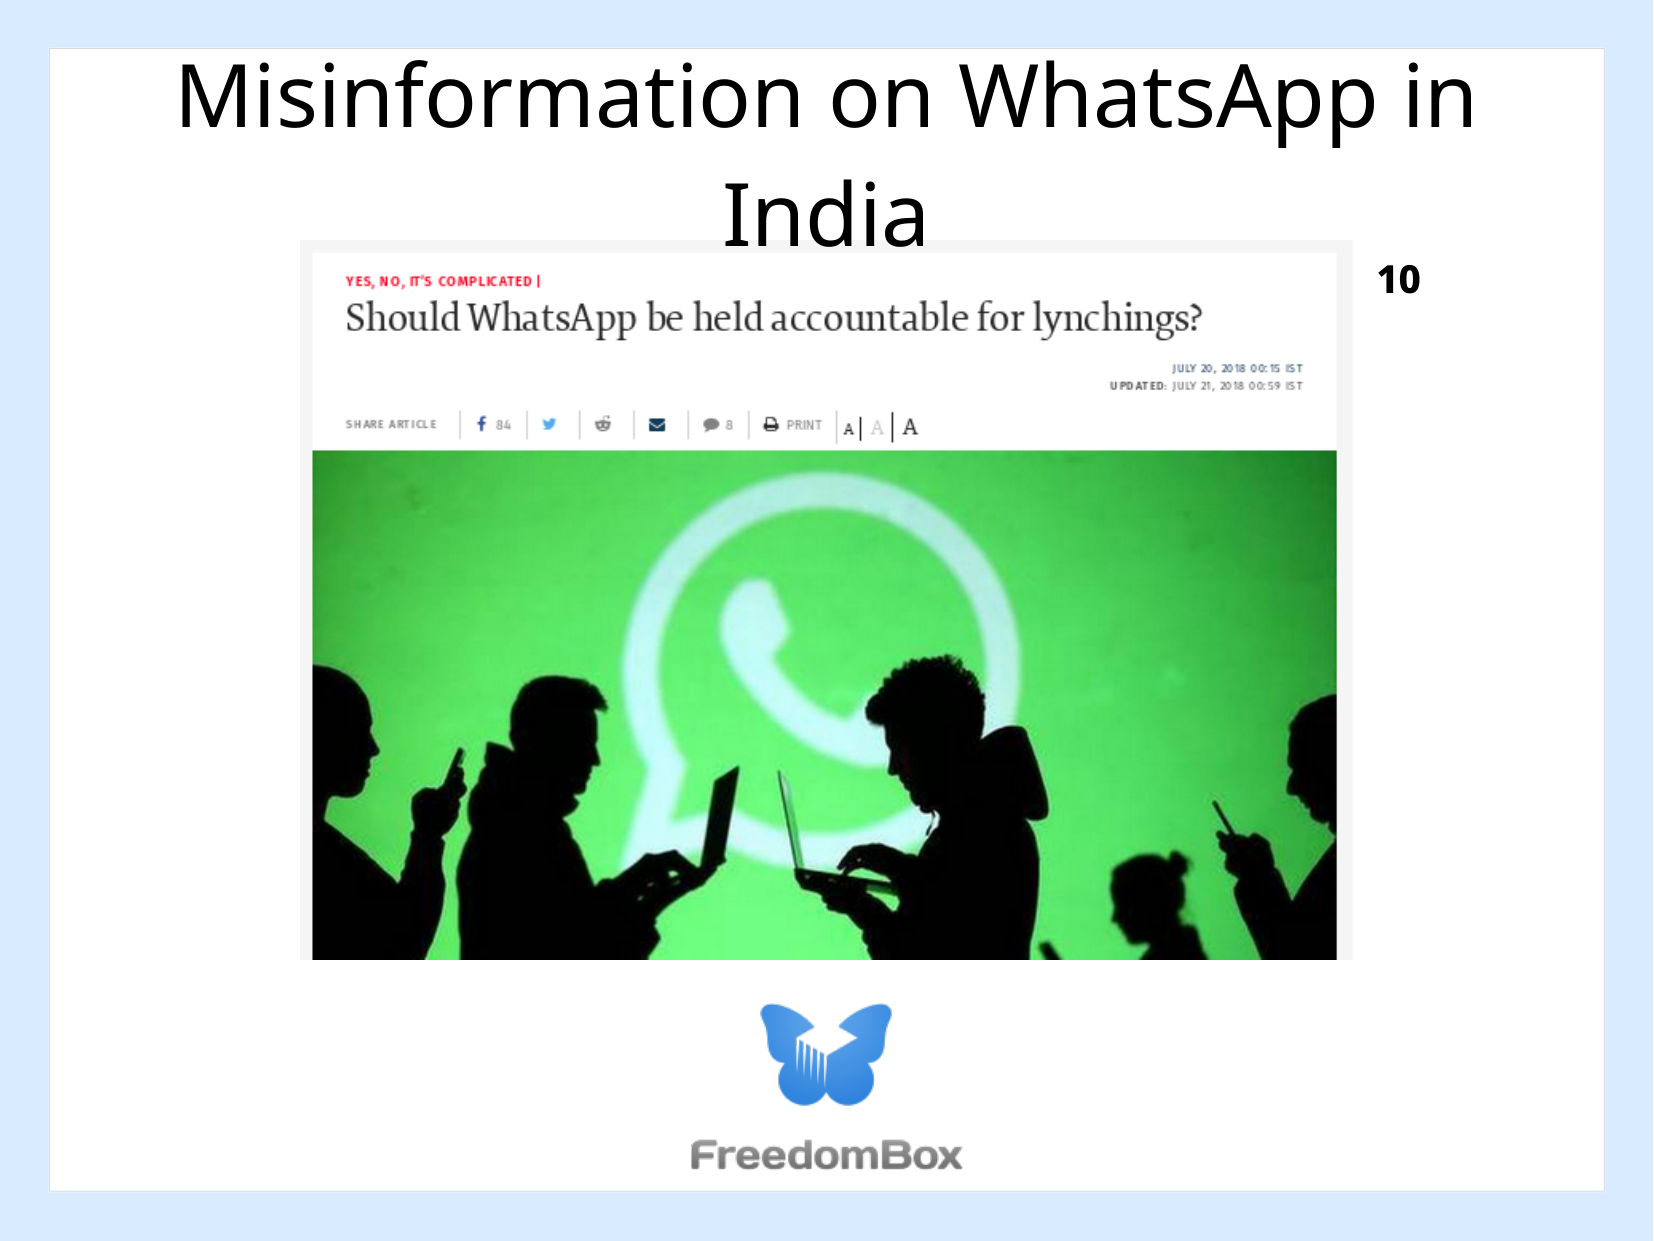

Misinformation on WhatsApp in India
#
10